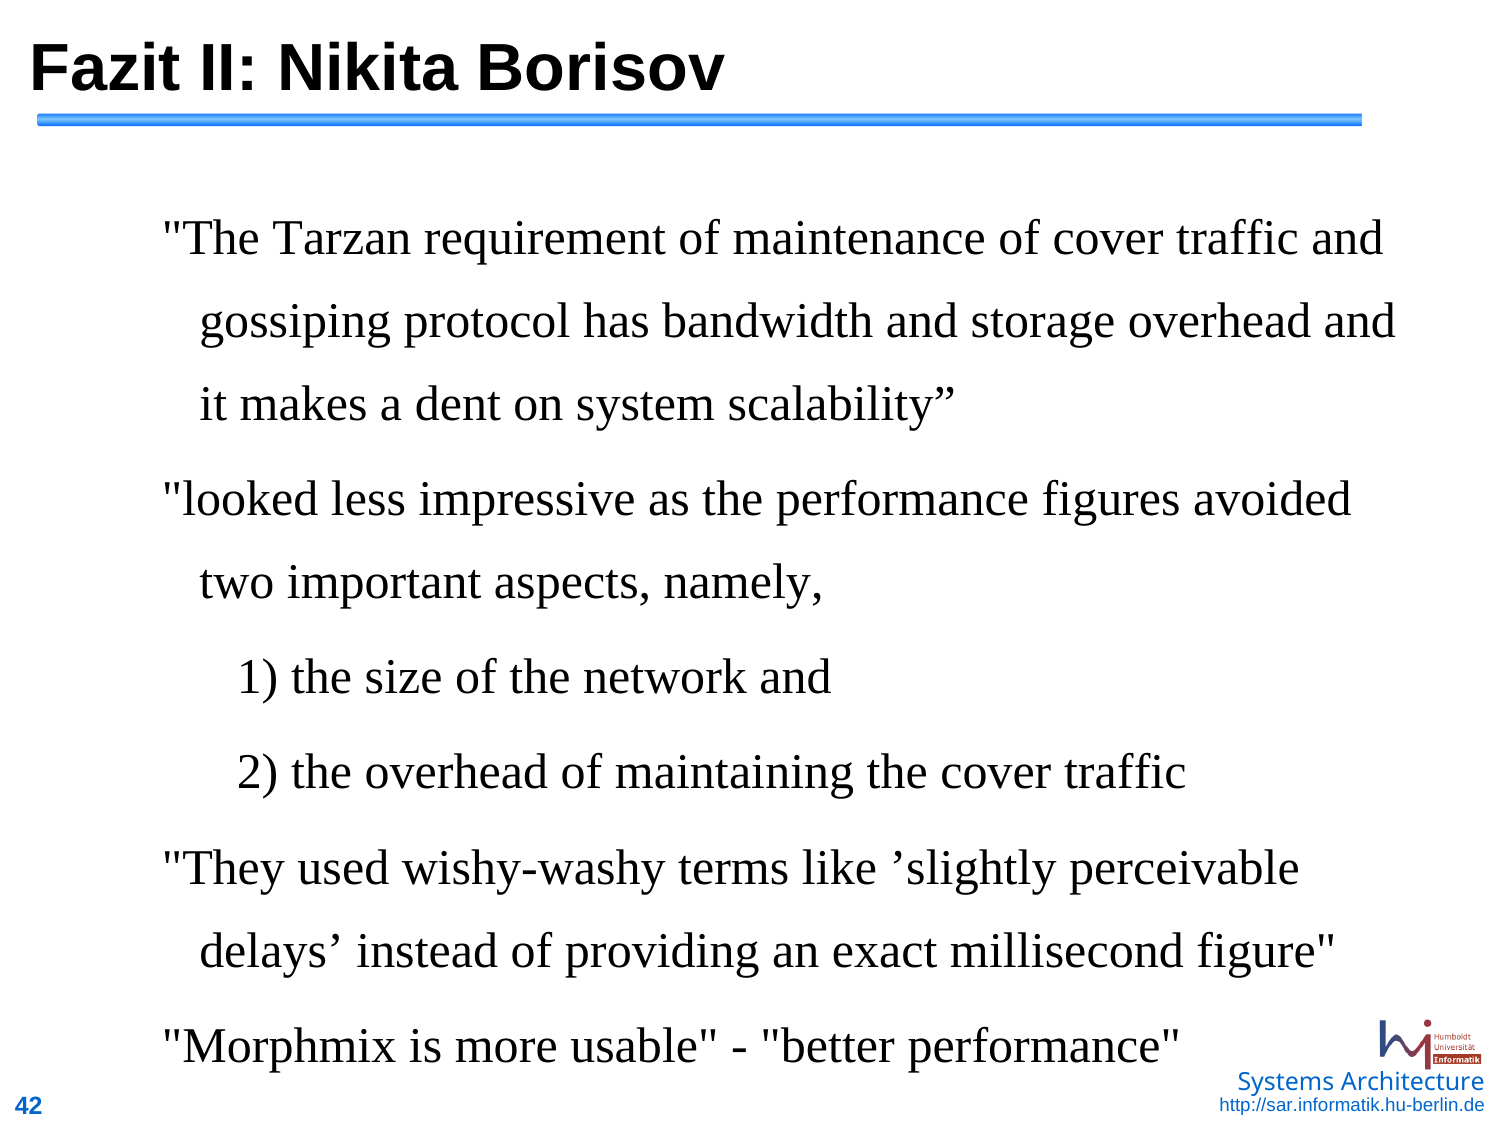

# Fazit II: Nikita Borisov
"The Tarzan requirement of maintenance of cover traffic and gossiping protocol has bandwidth and storage overhead and it makes a dent on system scalability”
"looked less impressive as the performance figures avoided two important aspects, namely,
1) the size of the network and
2) the overhead of maintaining the cover traffic
"They used wishy-washy terms like ’slightly perceivable delays’ instead of providing an exact millisecond figure"
"Morphmix is more usable" - "better performance"